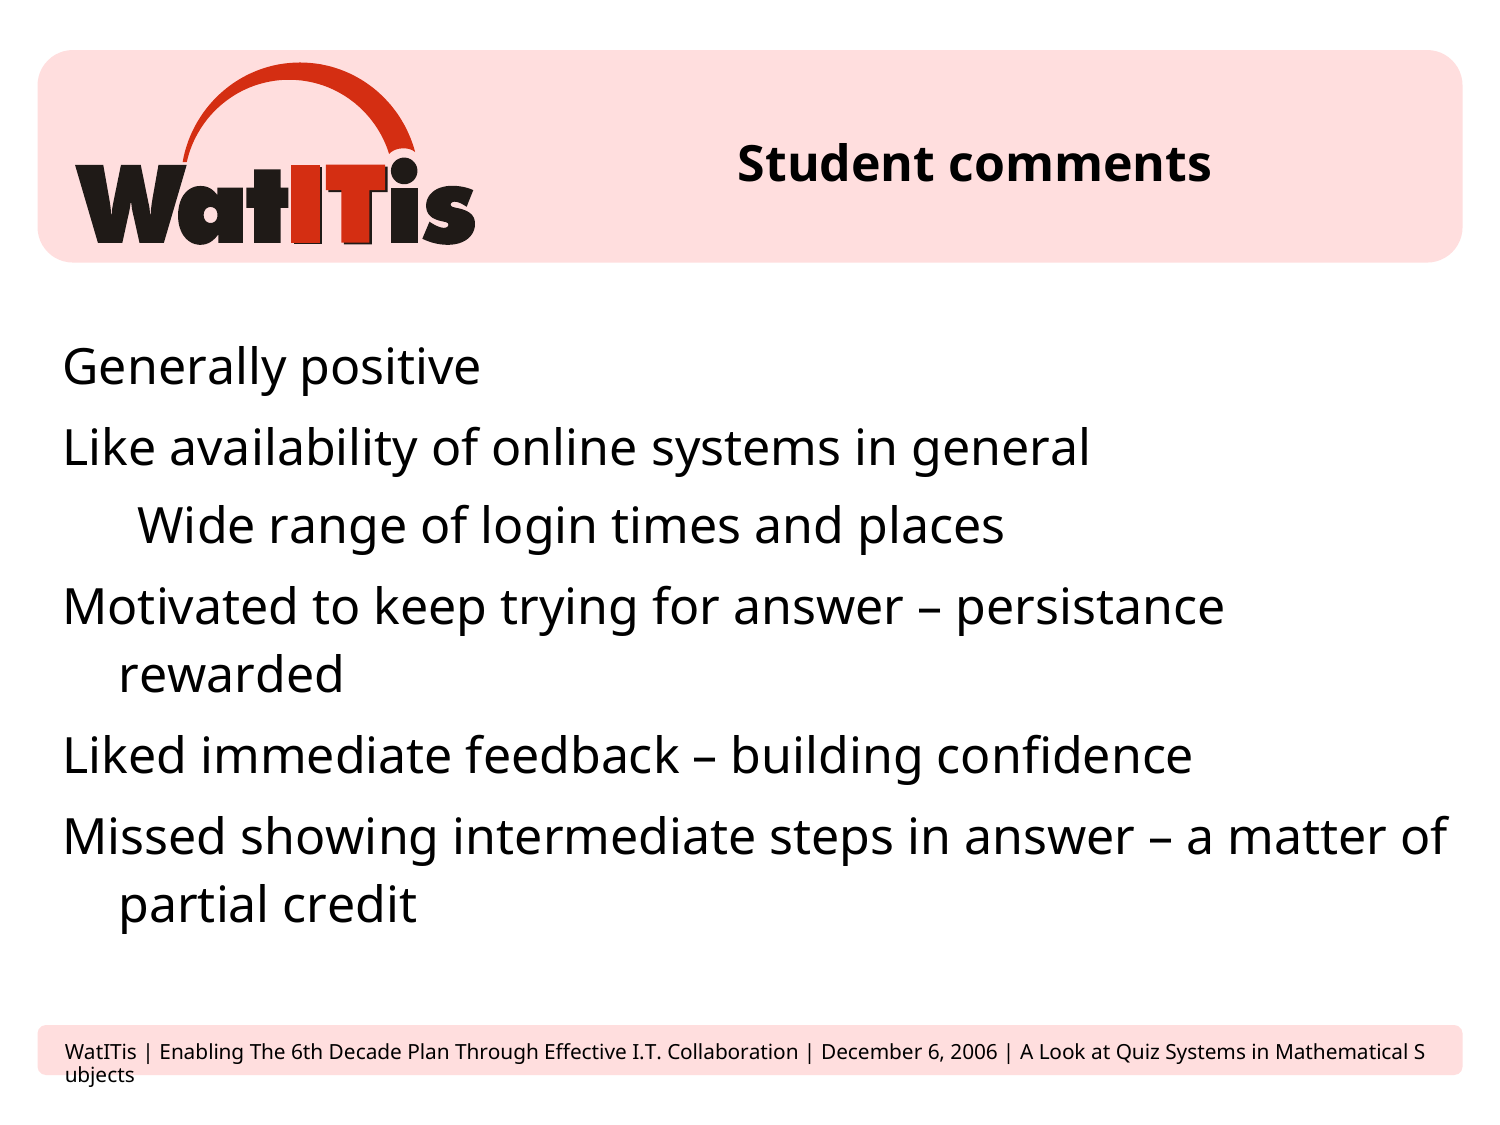

# Student comments
Generally positive
Like availability of online systems in general
Wide range of login times and places
Motivated to keep trying for answer – persistance rewarded
Liked immediate feedback – building confidence
Missed showing intermediate steps in answer – a matter of partial credit
WatITis | Enabling The 6th Decade Plan Through Effective I.T. Collaboration | December 6, 2006 | A Look at Quiz Systems in Mathematical Subjects